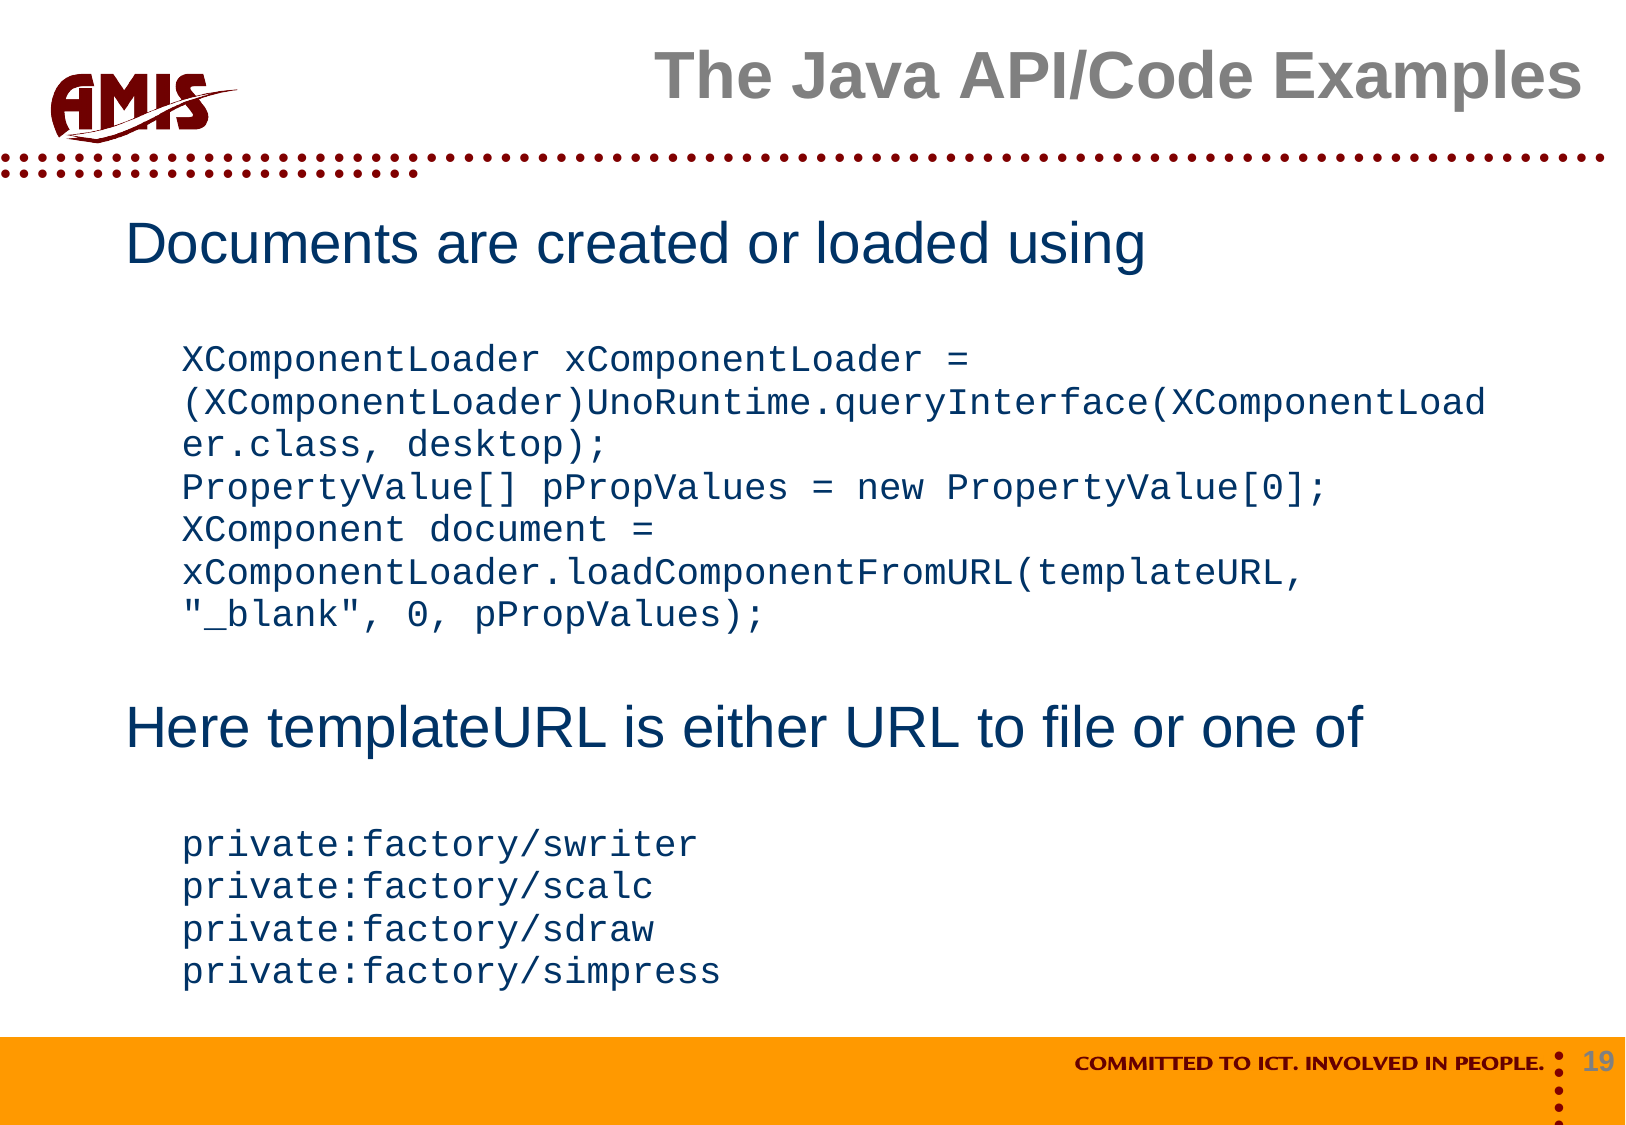

# The Java API/Code Examples
Documents are created or loaded using
XComponentLoader xComponentLoader = (XComponentLoader)UnoRuntime.queryInterface(XComponentLoader.class, desktop);
PropertyValue[] pPropValues = new PropertyValue[0];
XComponent document = xComponentLoader.loadComponentFromURL(templateURL, "_blank", 0, pPropValues);
Here templateURL is either URL to file or one of
private:factory/swriter
private:factory/scalc
private:factory/sdraw
private:factory/simpress